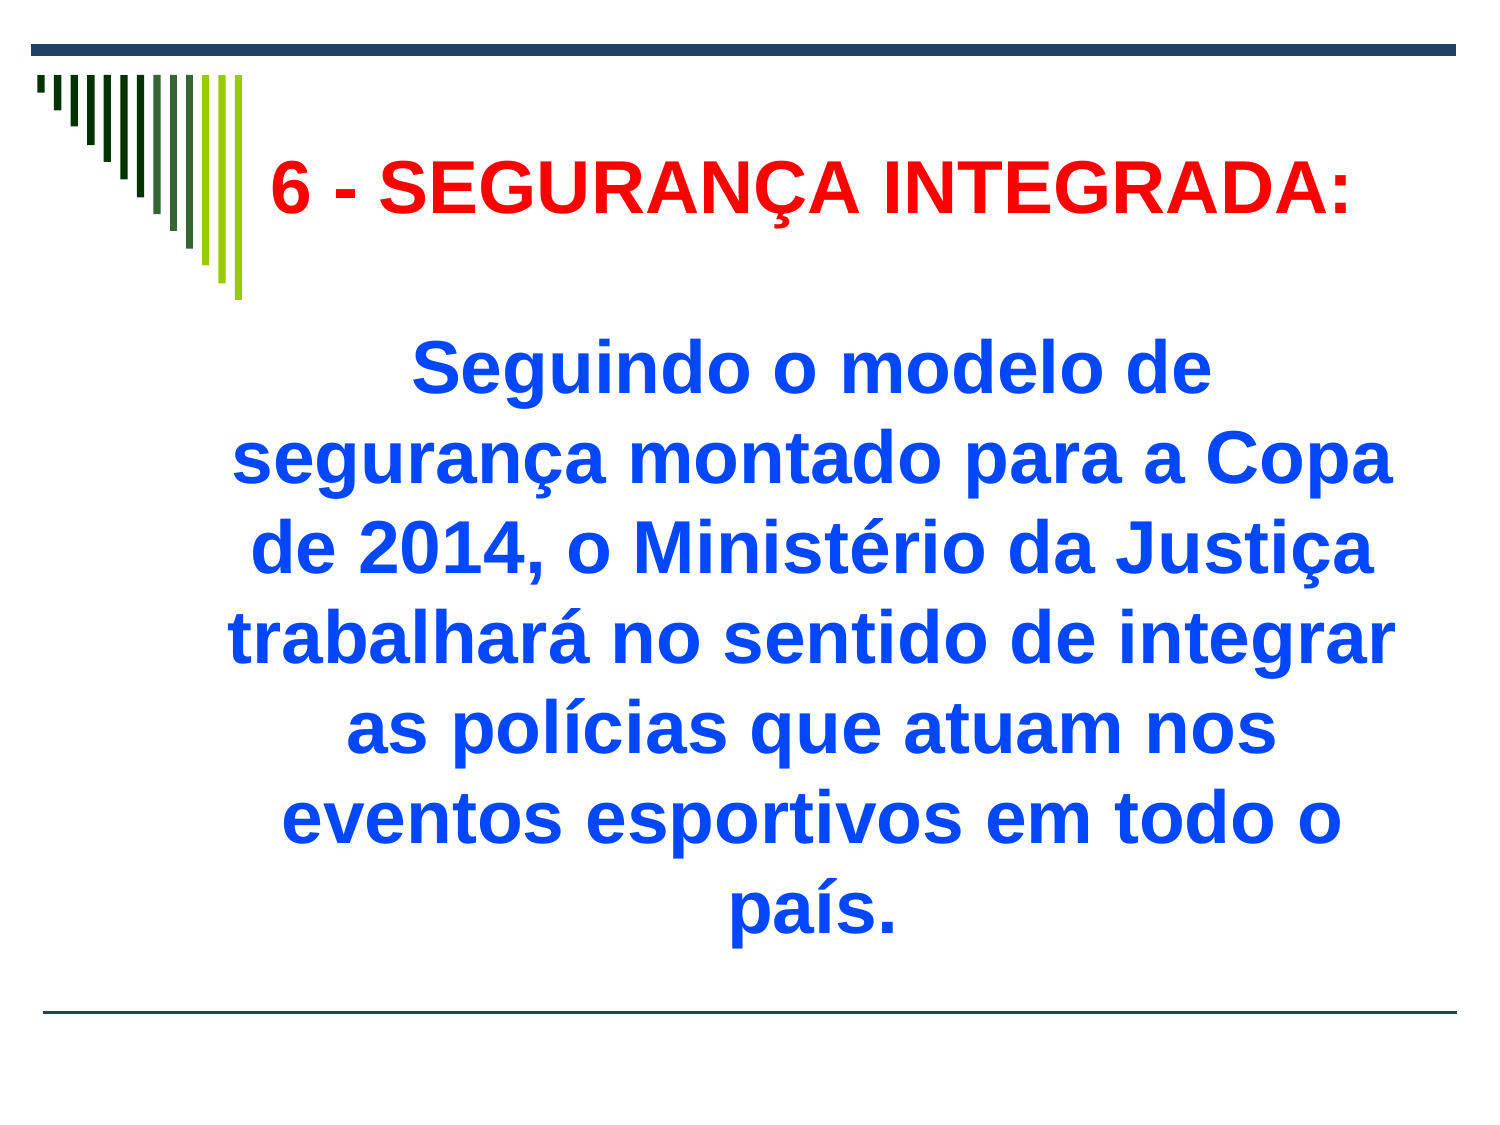

# 6 - SEGURANÇA INTEGRADA: Seguindo o modelo de segurança montado para a Copa de 2014, o Ministério da Justiça trabalhará no sentido de integrar as polícias que atuam nos eventos esportivos em todo o país.